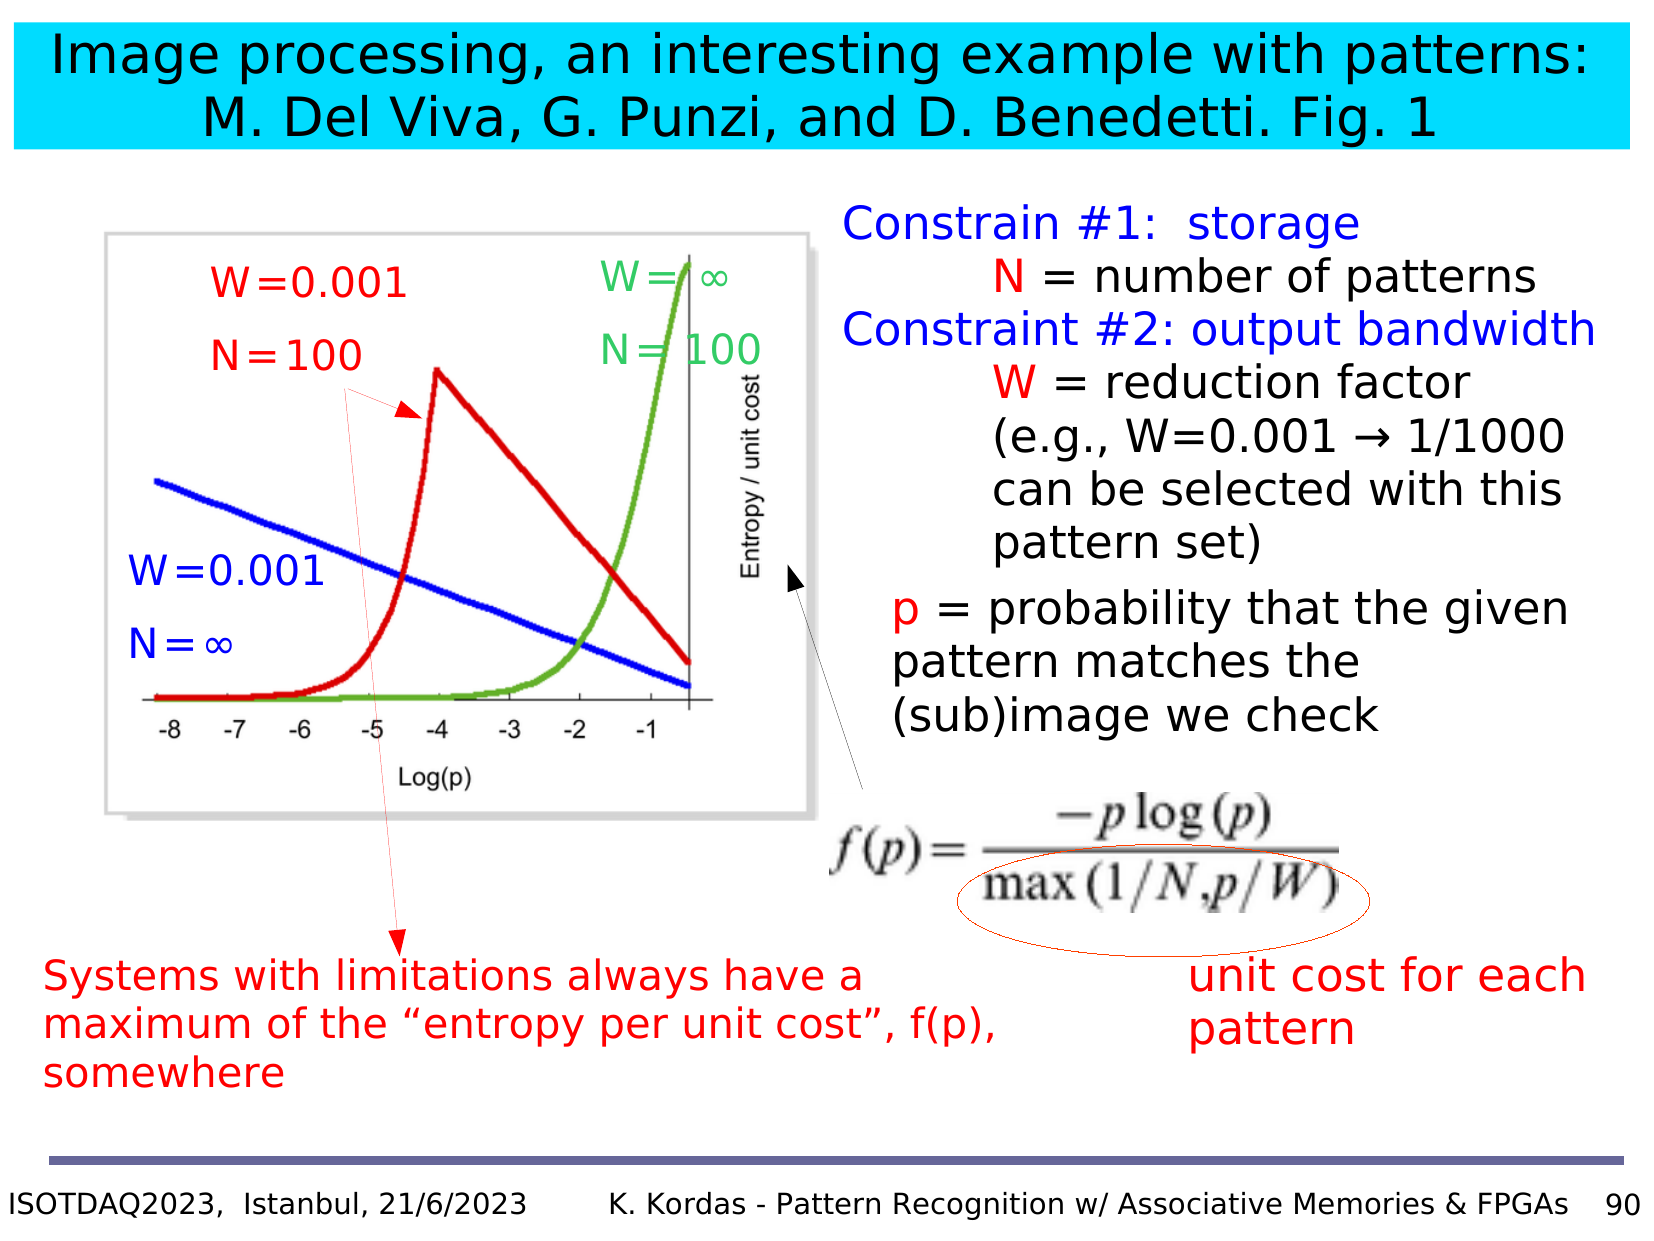

# Image processing, an interesting example with patterns: M. Del Viva, G. Punzi, and D. Benedetti. Fig. 1
Constrain #1: storage
		N = number of patterns
Constraint #2: output bandwidth
		W = reduction factor
		(e.g., W=0.001 → 1/1000
		can be selected with this
		pattern set)
W =  ∞
N = 100
W =0.001
N = 100
W =0.001
N = ∞
p = probability that the given pattern matches the (sub)image we check
unit cost for each pattern
Systems with limitations always have a maximum of the “entropy per unit cost”, f(p), somewhere
ISOTDAQ2023, Istanbul, 21/6/2023
K. Kordas - Pattern Recognition w/ Associative Memories & FPGAs
90